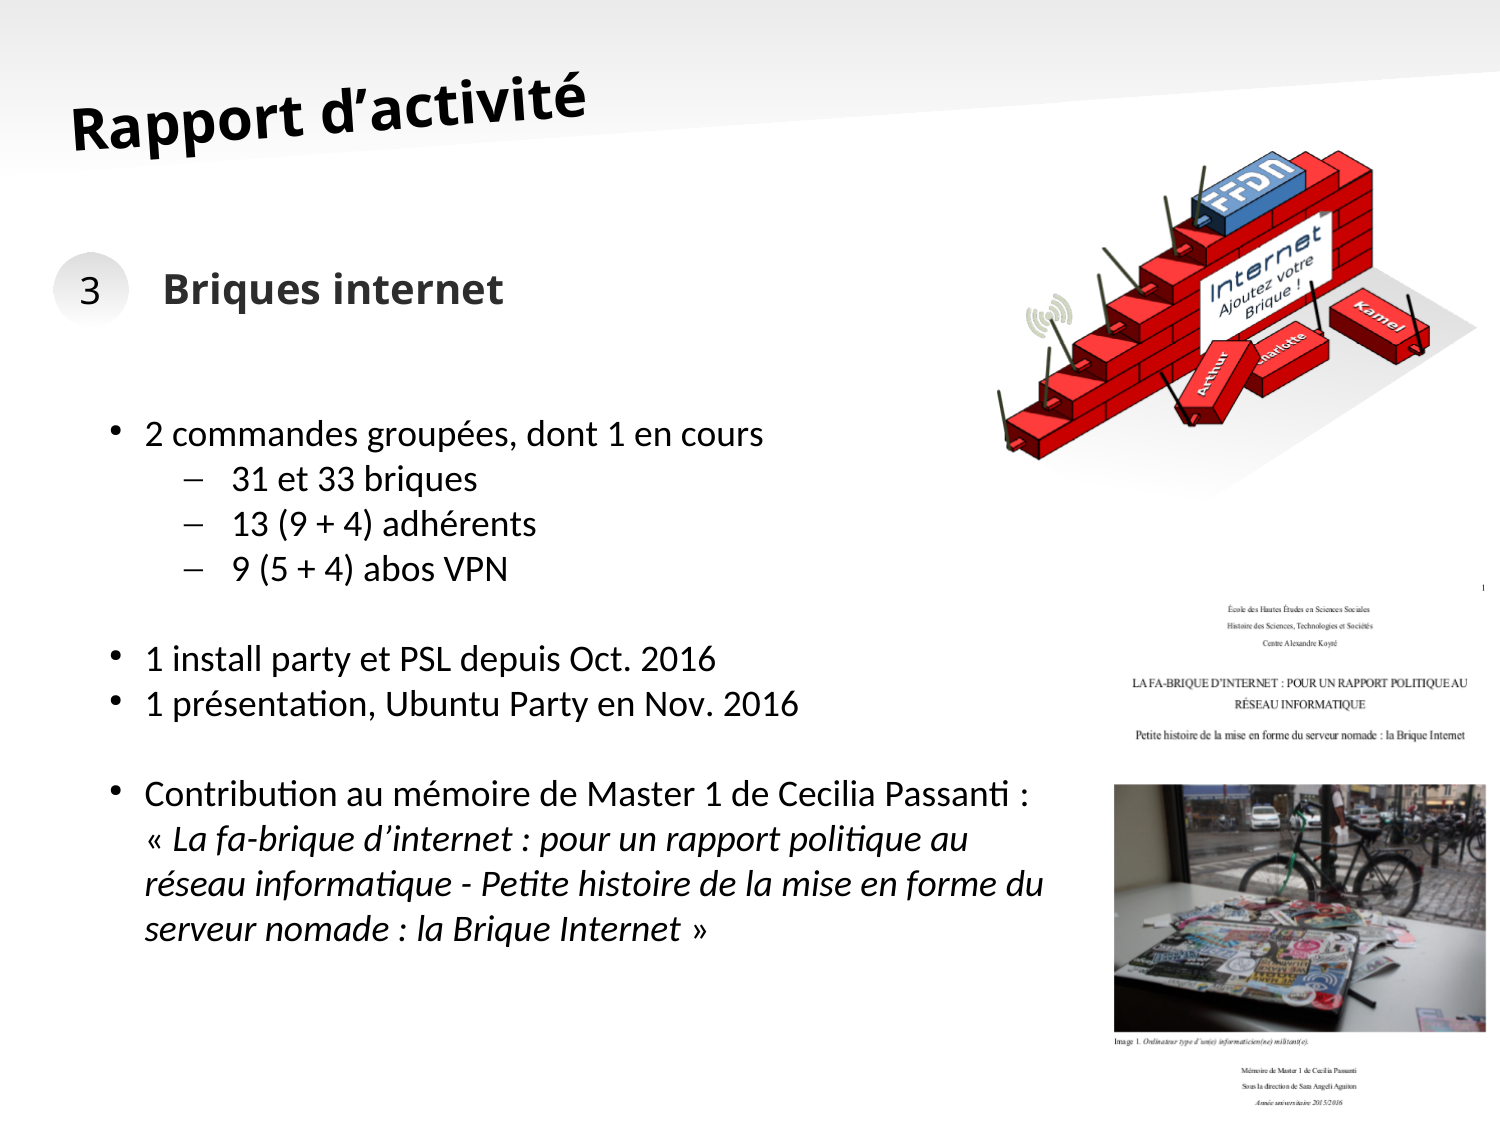

Rapport d’activité
Briques internet
3
2 commandes groupées, dont 1 en cours
31 et 33 briques
13 (9 + 4) adhérents
9 (5 + 4) abos VPN
1 install party et PSL depuis Oct. 2016
1 présentation, Ubuntu Party en Nov. 2016
Contribution au mémoire de Master 1 de Cecilia Passanti : « La fa-brique d’internet : pour un rapport politique au réseau informatique - Petite histoire de la mise en forme du serveur nomade : la Brique Internet »
5